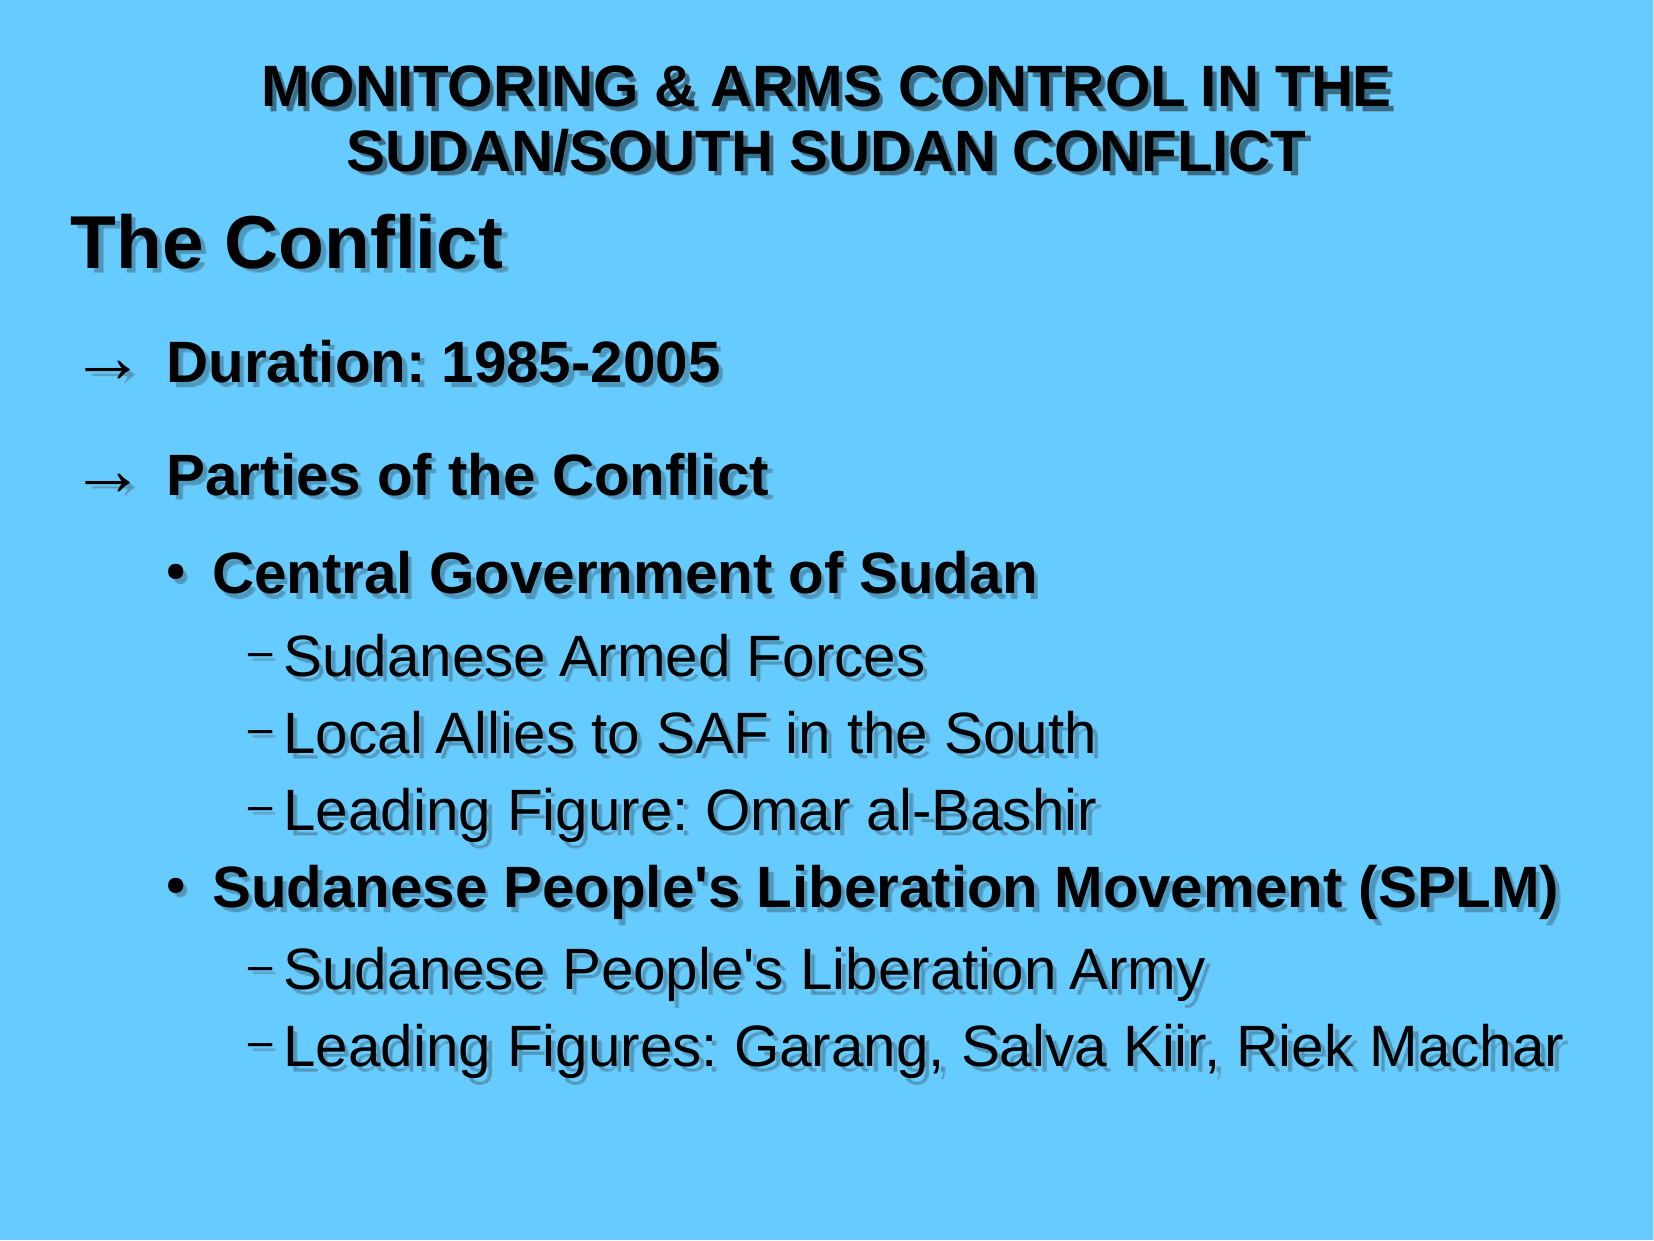

MONITORING & ARMS CONTROL IN THE SUDAN/SOUTH SUDAN CONFLICT
# The Conflict
→ Duration: 1985-2005
→ Parties of the Conflict
Central Government of Sudan
Sudanese Armed Forces
Local Allies to SAF in the South
Leading Figure: Omar al-Bashir
Sudanese People's Liberation Movement (SPLM)
Sudanese People's Liberation Army
Leading Figures: Garang, Salva Kiir, Riek Machar